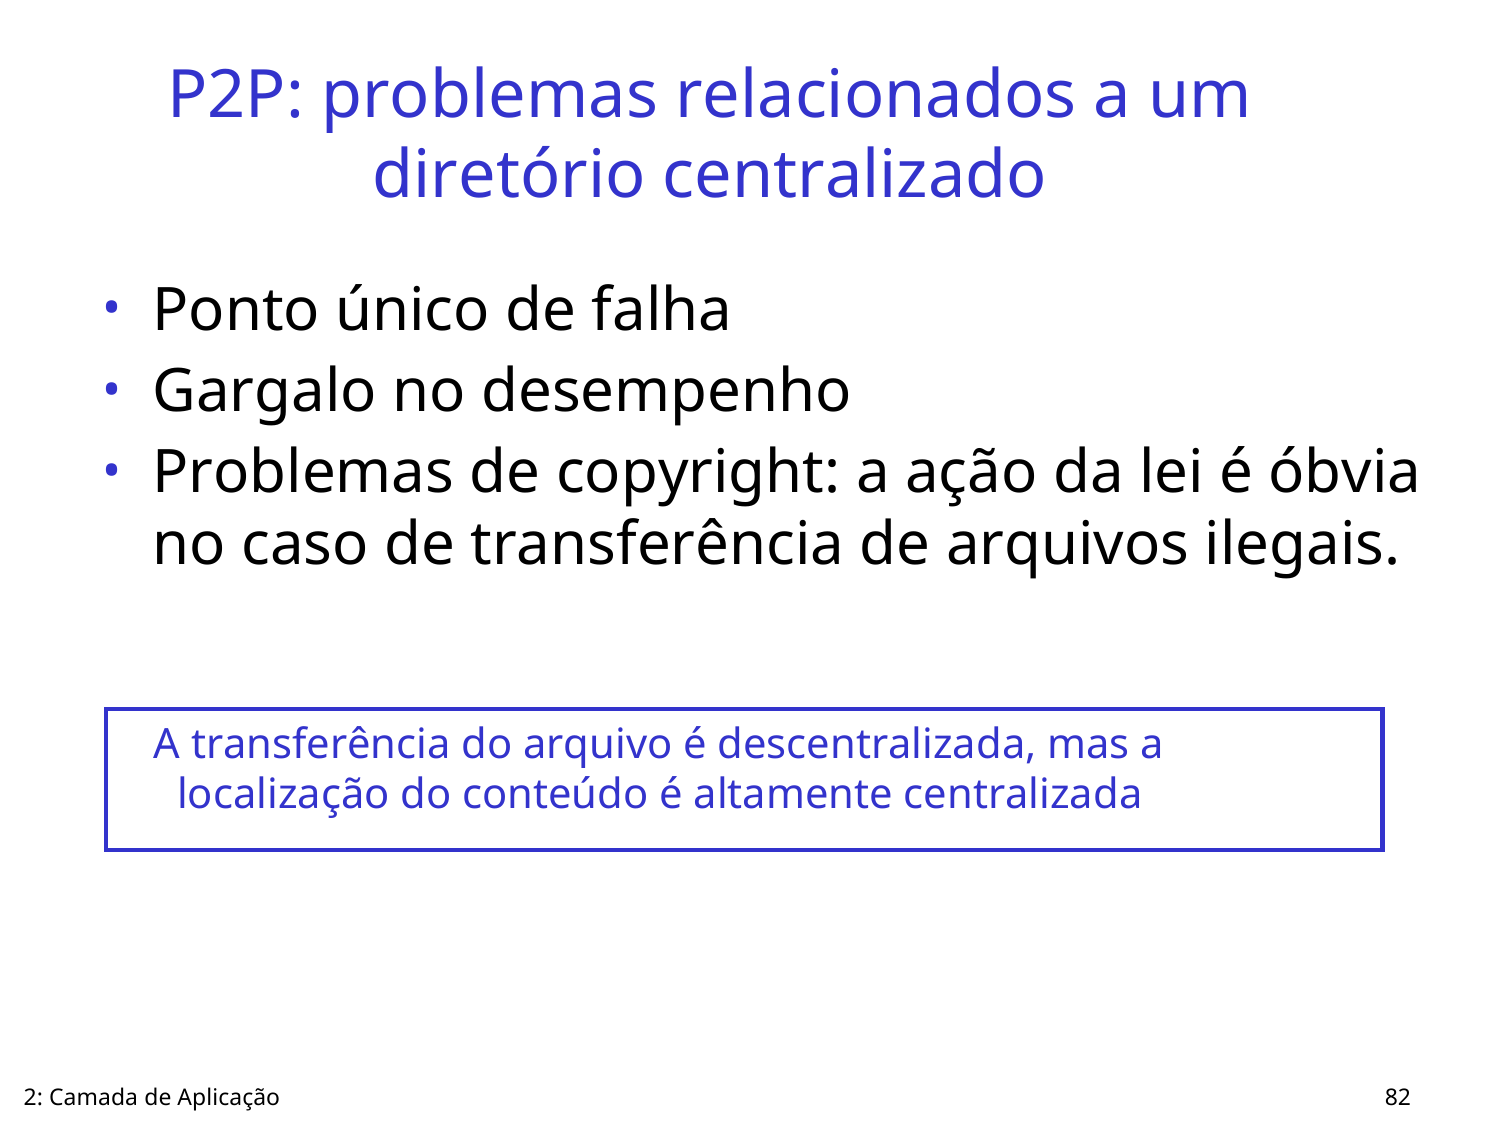

# P2P: problemas relacionados a um diretório centralizado
Ponto único de falha
Gargalo no desempenho
Problemas de copyright: a ação da lei é óbvia no caso de transferência de arquivos ilegais.
 A transferência do arquivo é descentralizada, mas a localização do conteúdo é altamente centralizada
82